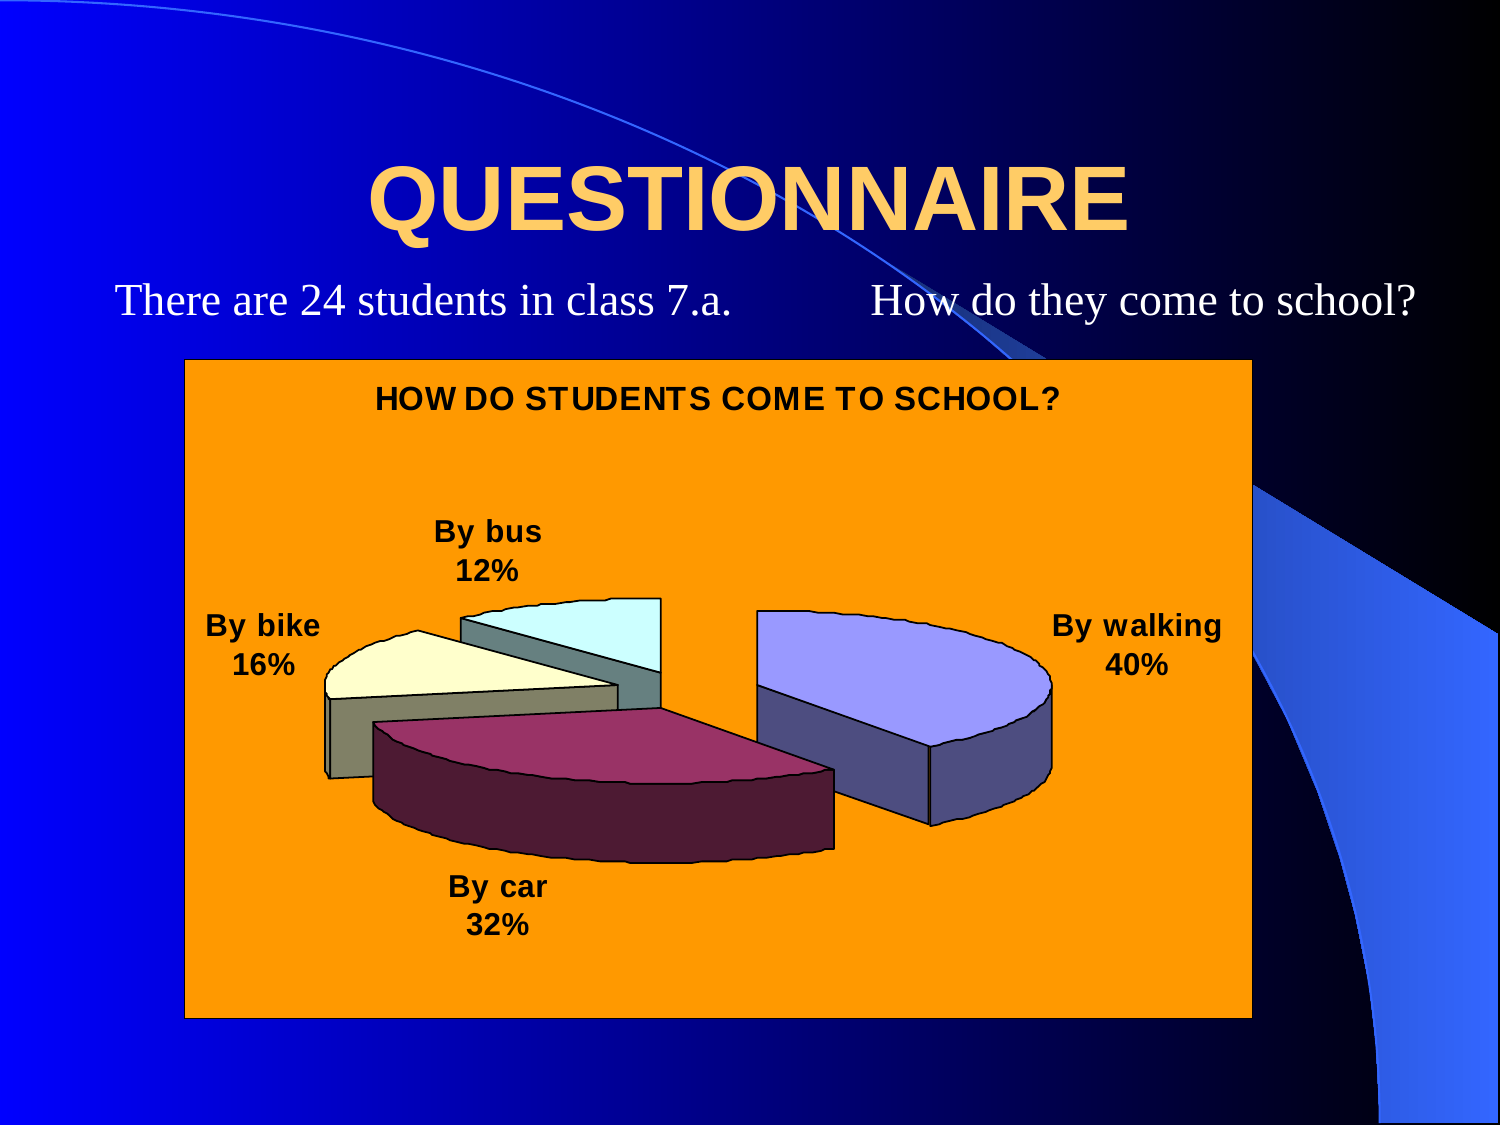

# QUESTIONNAIRE
There are 24 students in class 7.a. How do they come to school?